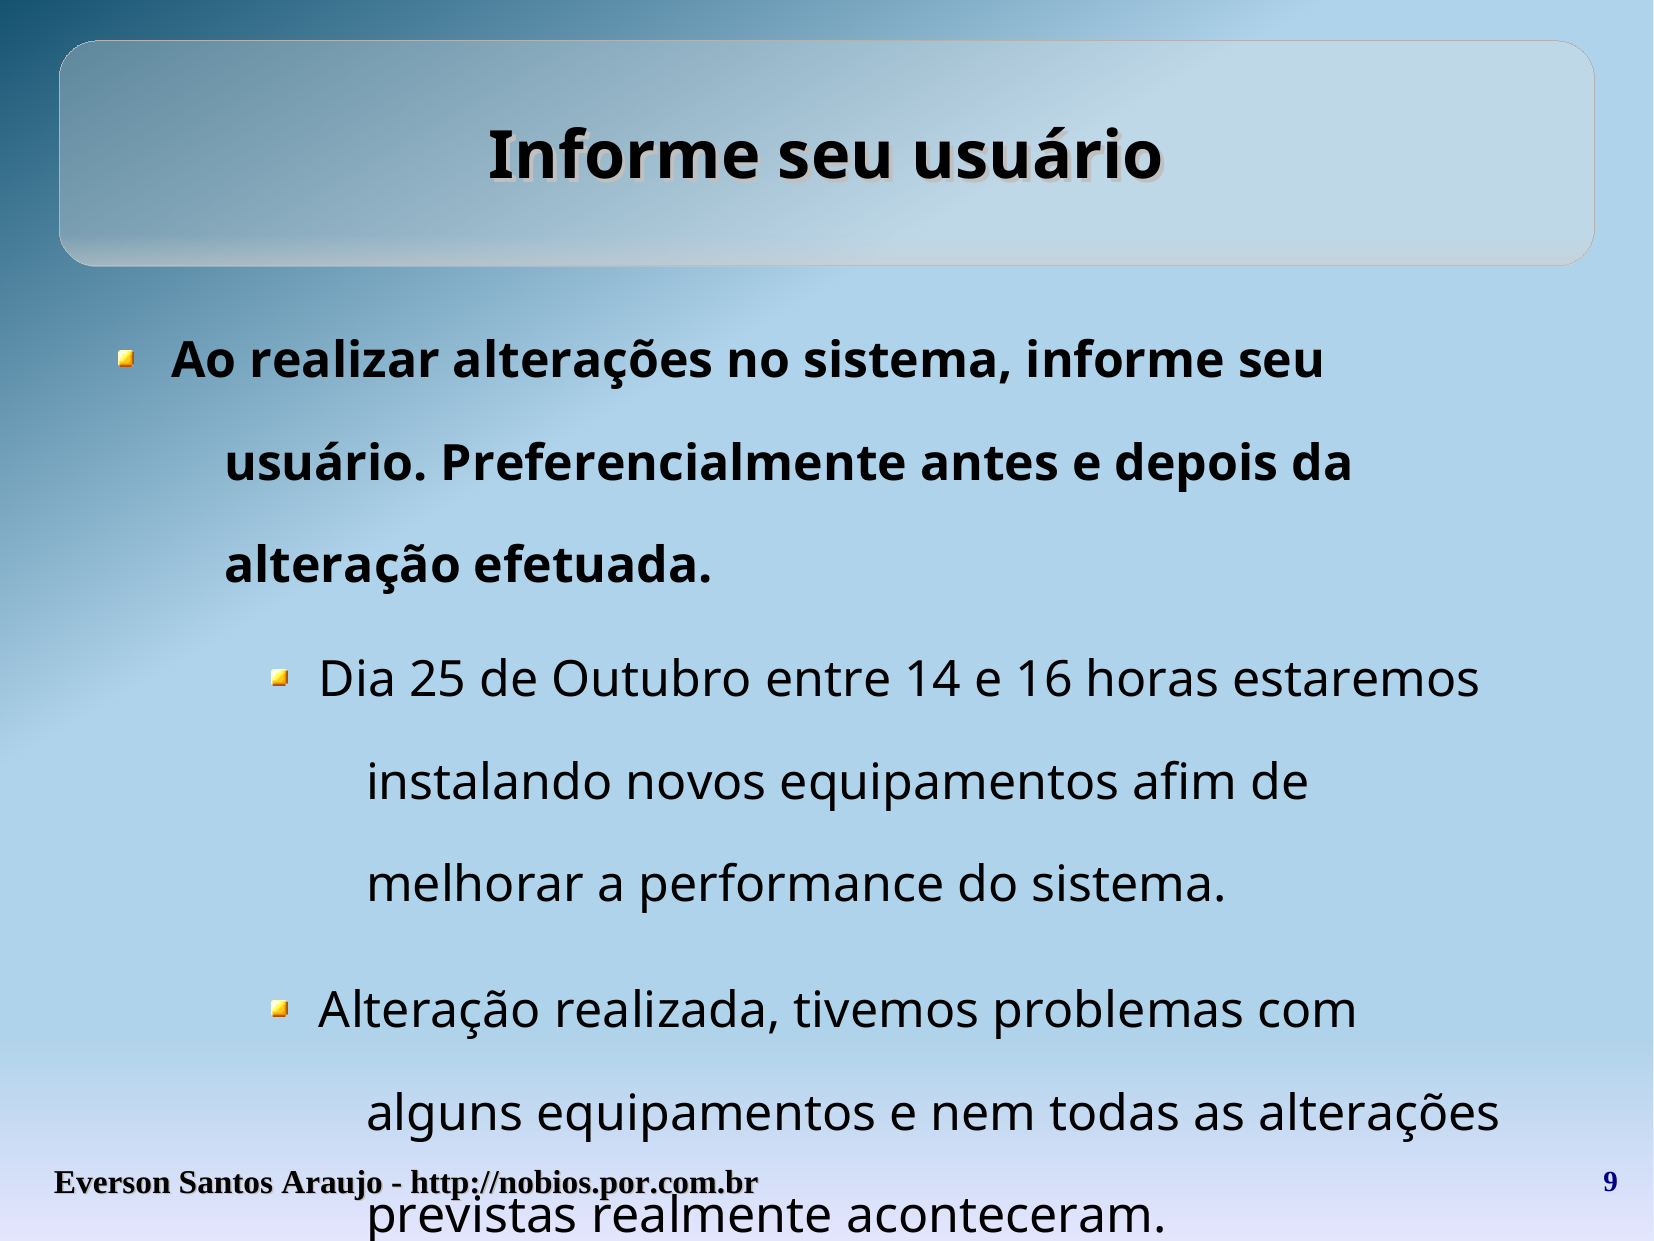

# Informe seu usuário
Ao realizar alterações no sistema, informe seu usuário. Preferencialmente antes e depois da alteração efetuada.
Dia 25 de Outubro entre 14 e 16 horas estaremos instalando novos equipamentos afim de melhorar a performance do sistema.
Alteração realizada, tivemos problemas com alguns equipamentos e nem todas as alterações previstas realmente aconteceram.
Everson Santos Araujo - http://nobios.por.com.br
9